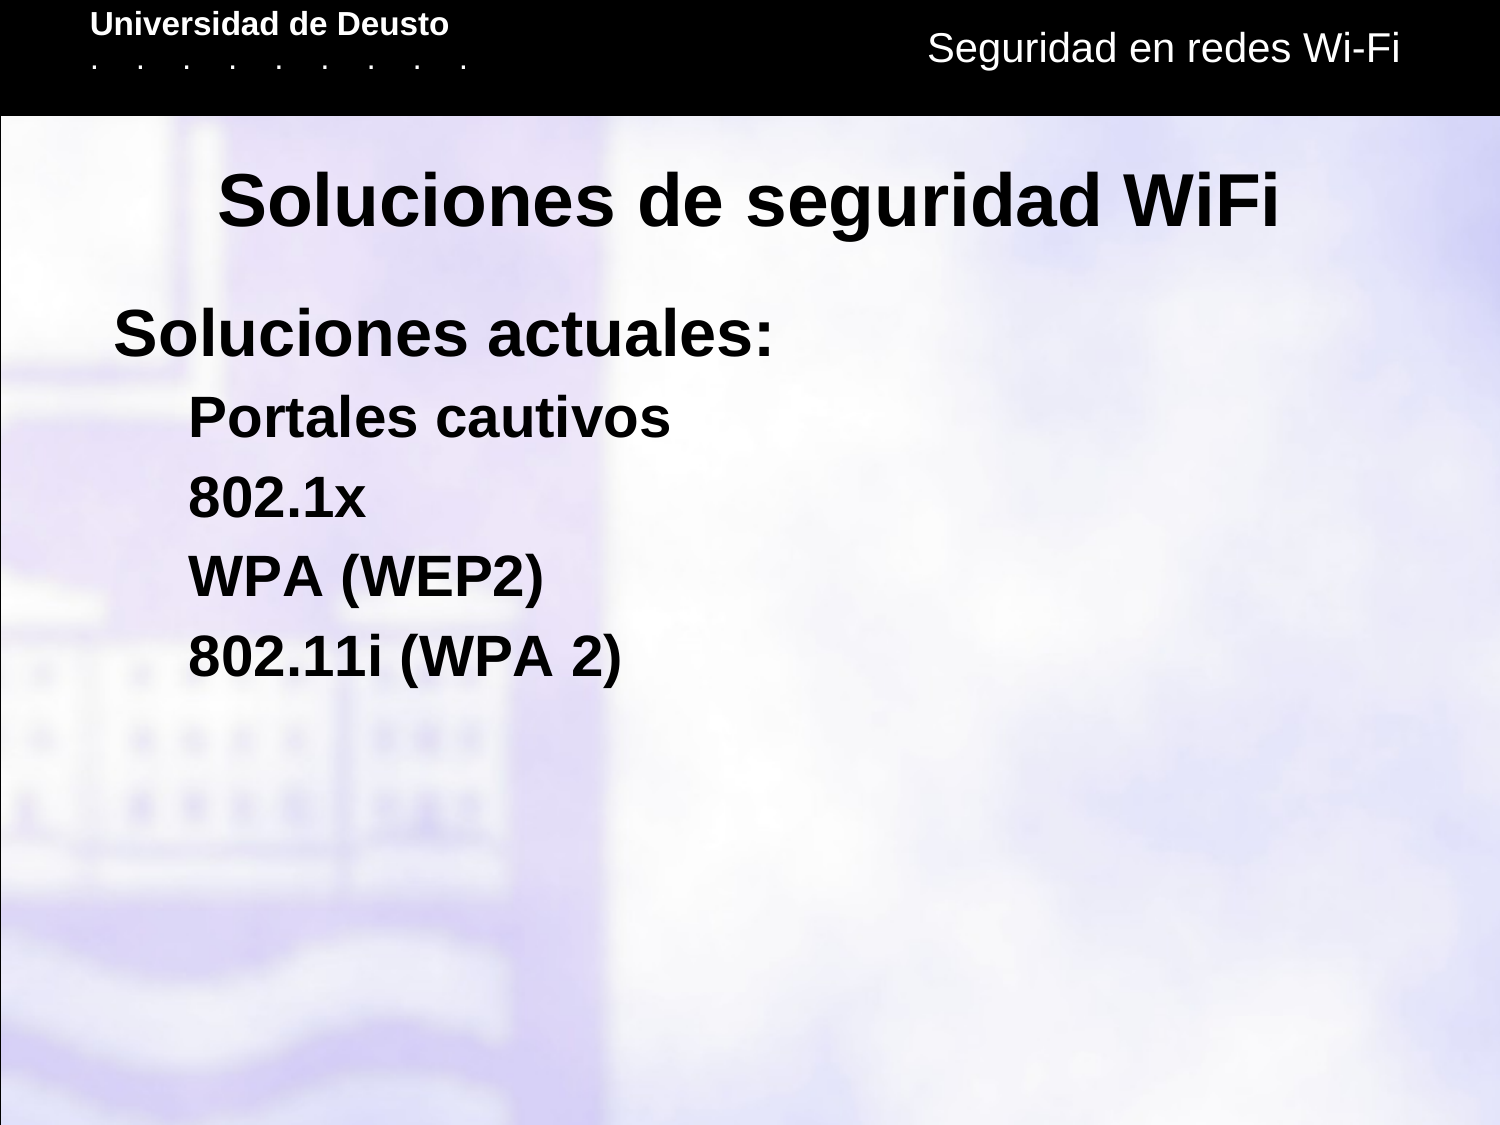

# Soluciones de seguridad WiFi
Soluciones actuales:
Portales cautivos
802.1x
WPA (WEP2)
802.11i (WPA 2)